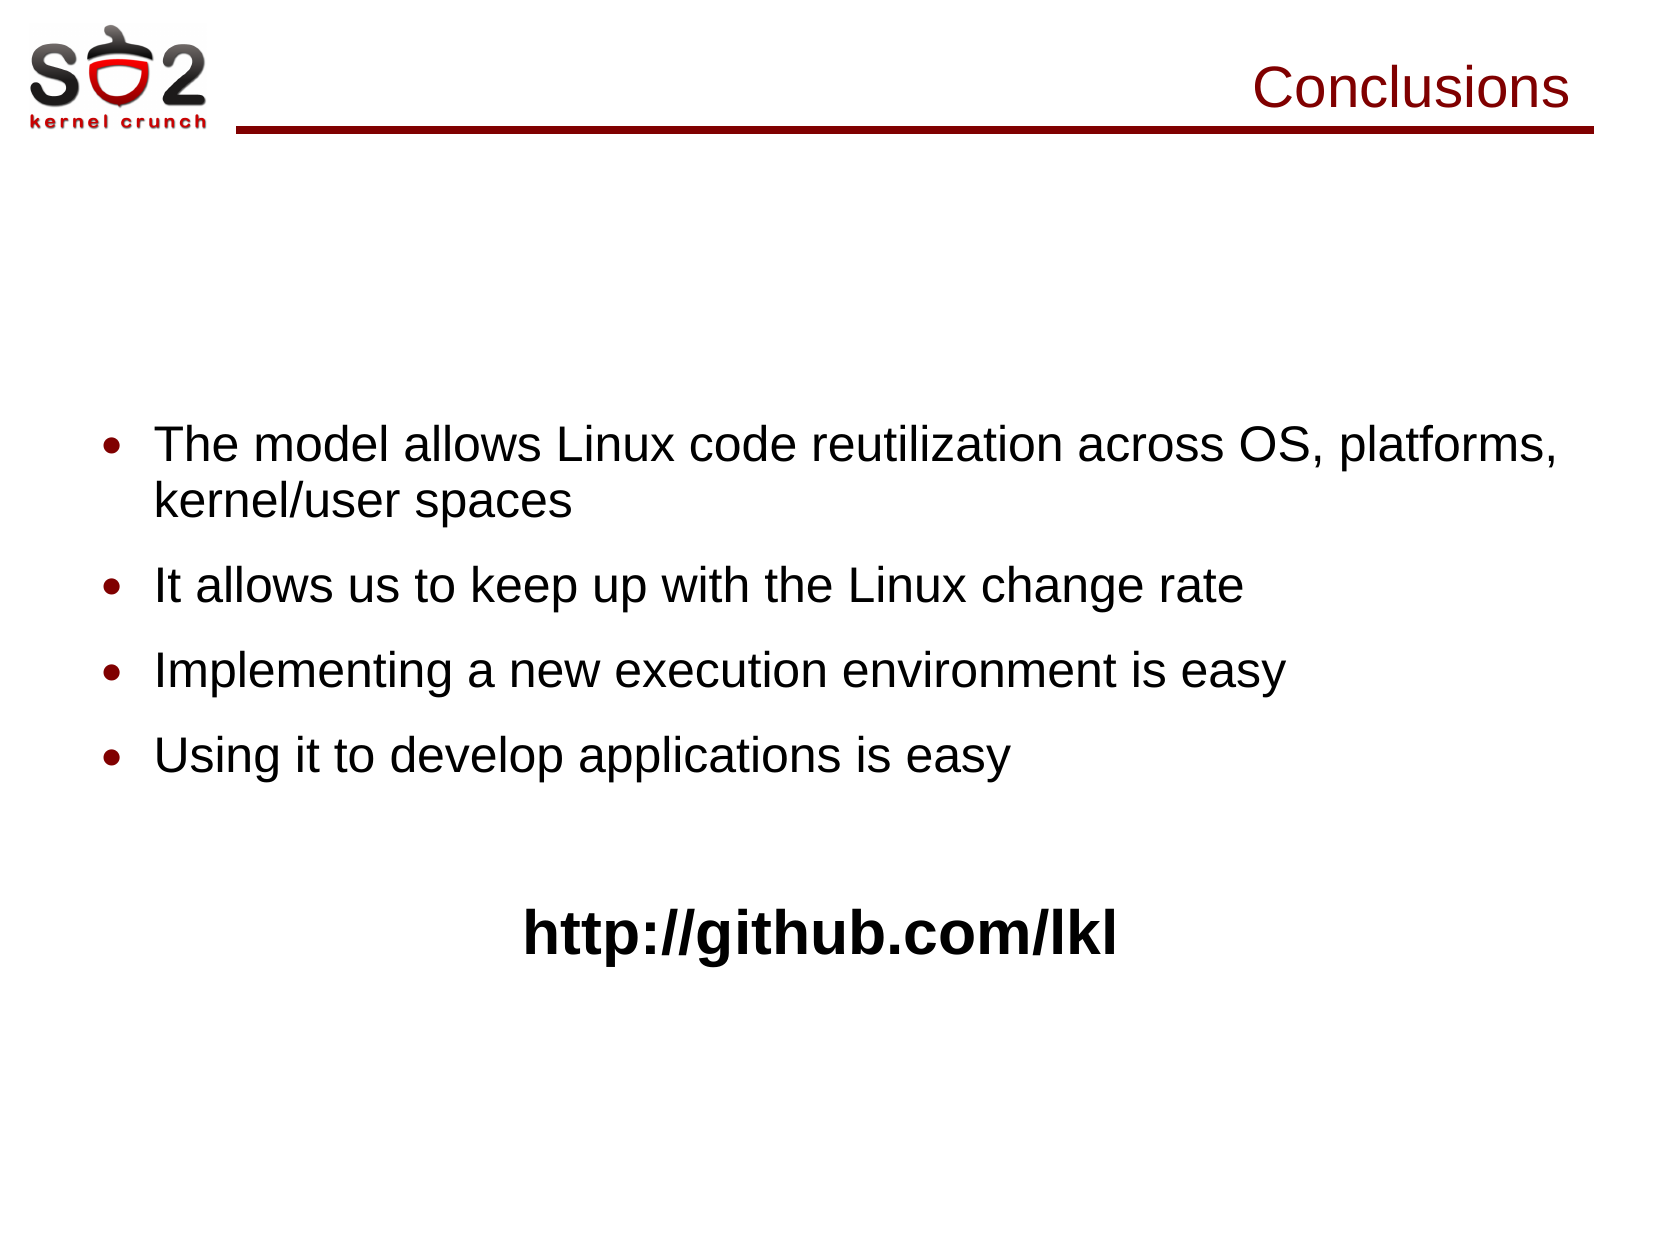

# Conclusions
The model allows Linux code reutilization across OS, platforms, kernel/user spaces
It allows us to keep up with the Linux change rate
Implementing a new execution environment is easy
Using it to develop applications is easy
http://github.com/lkl